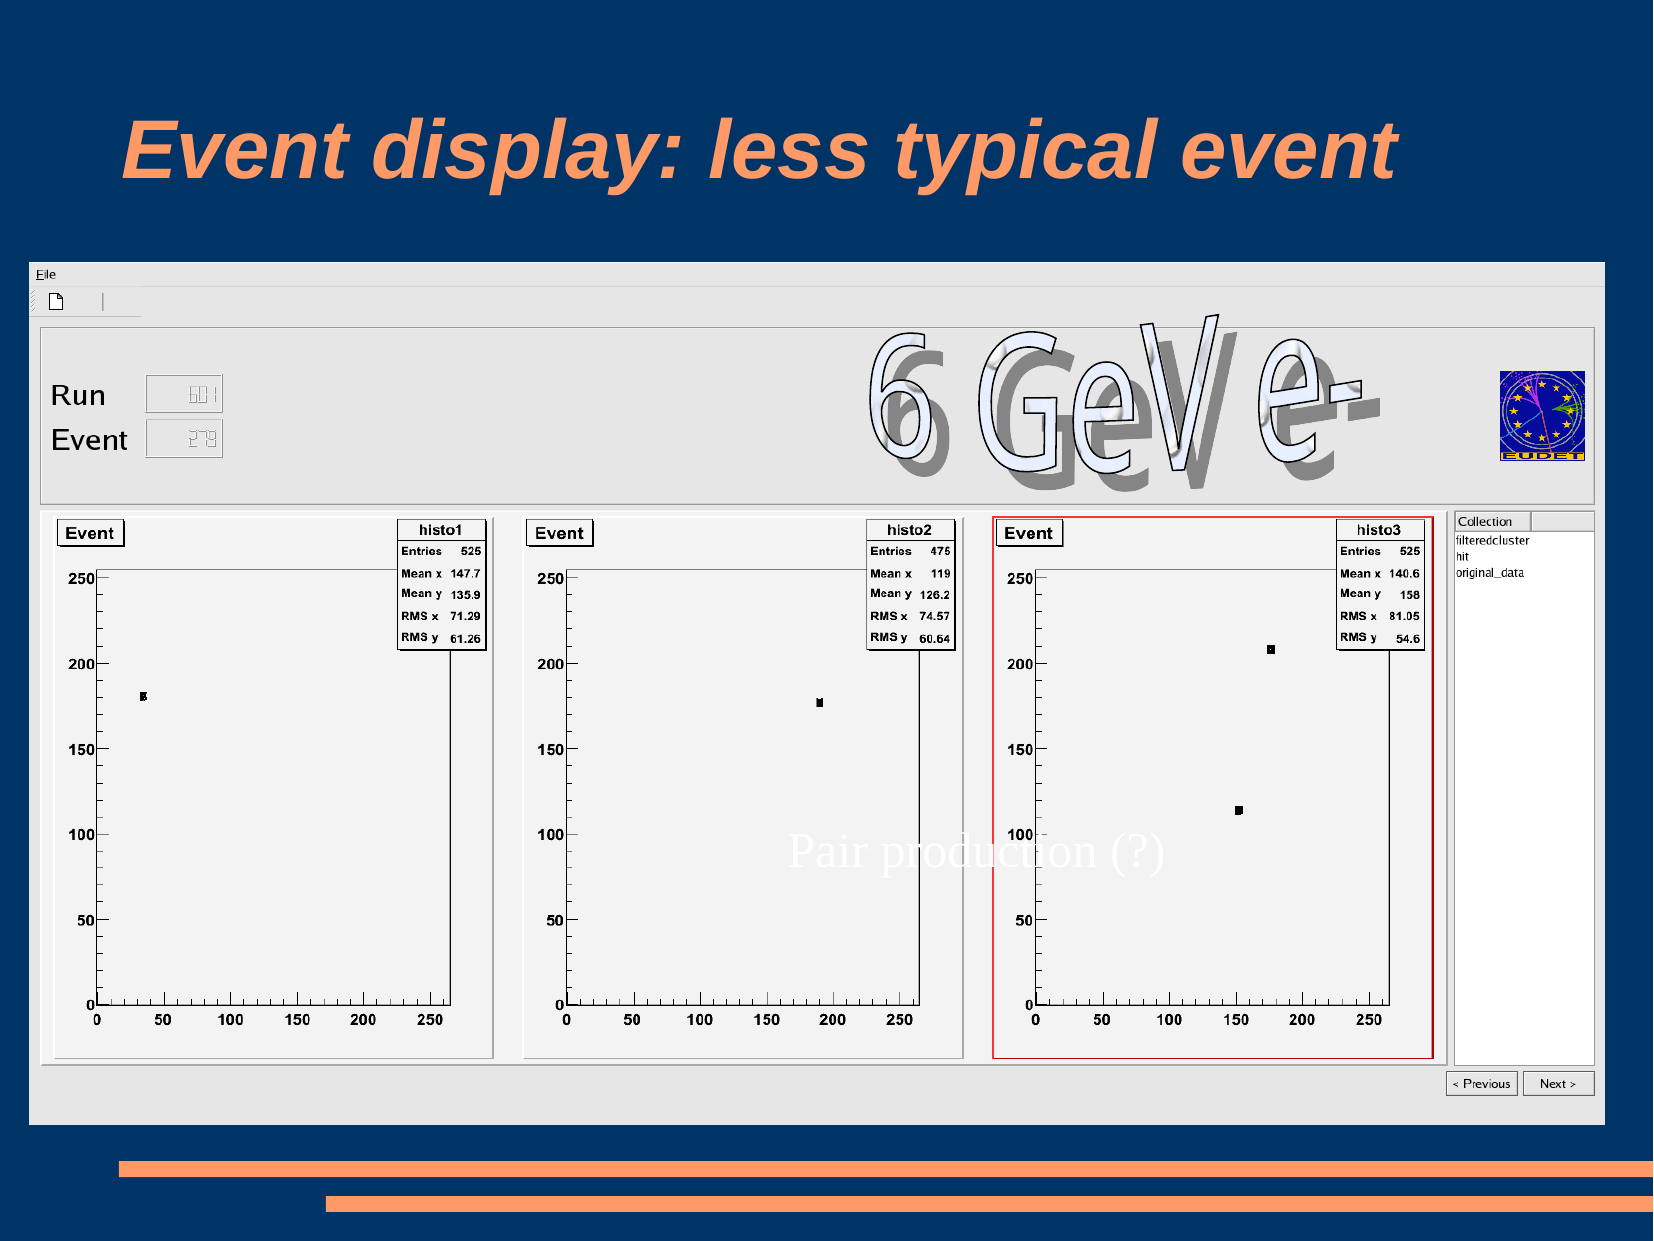

# Event display: less typical event
6 GeV e-
Pair production (?)